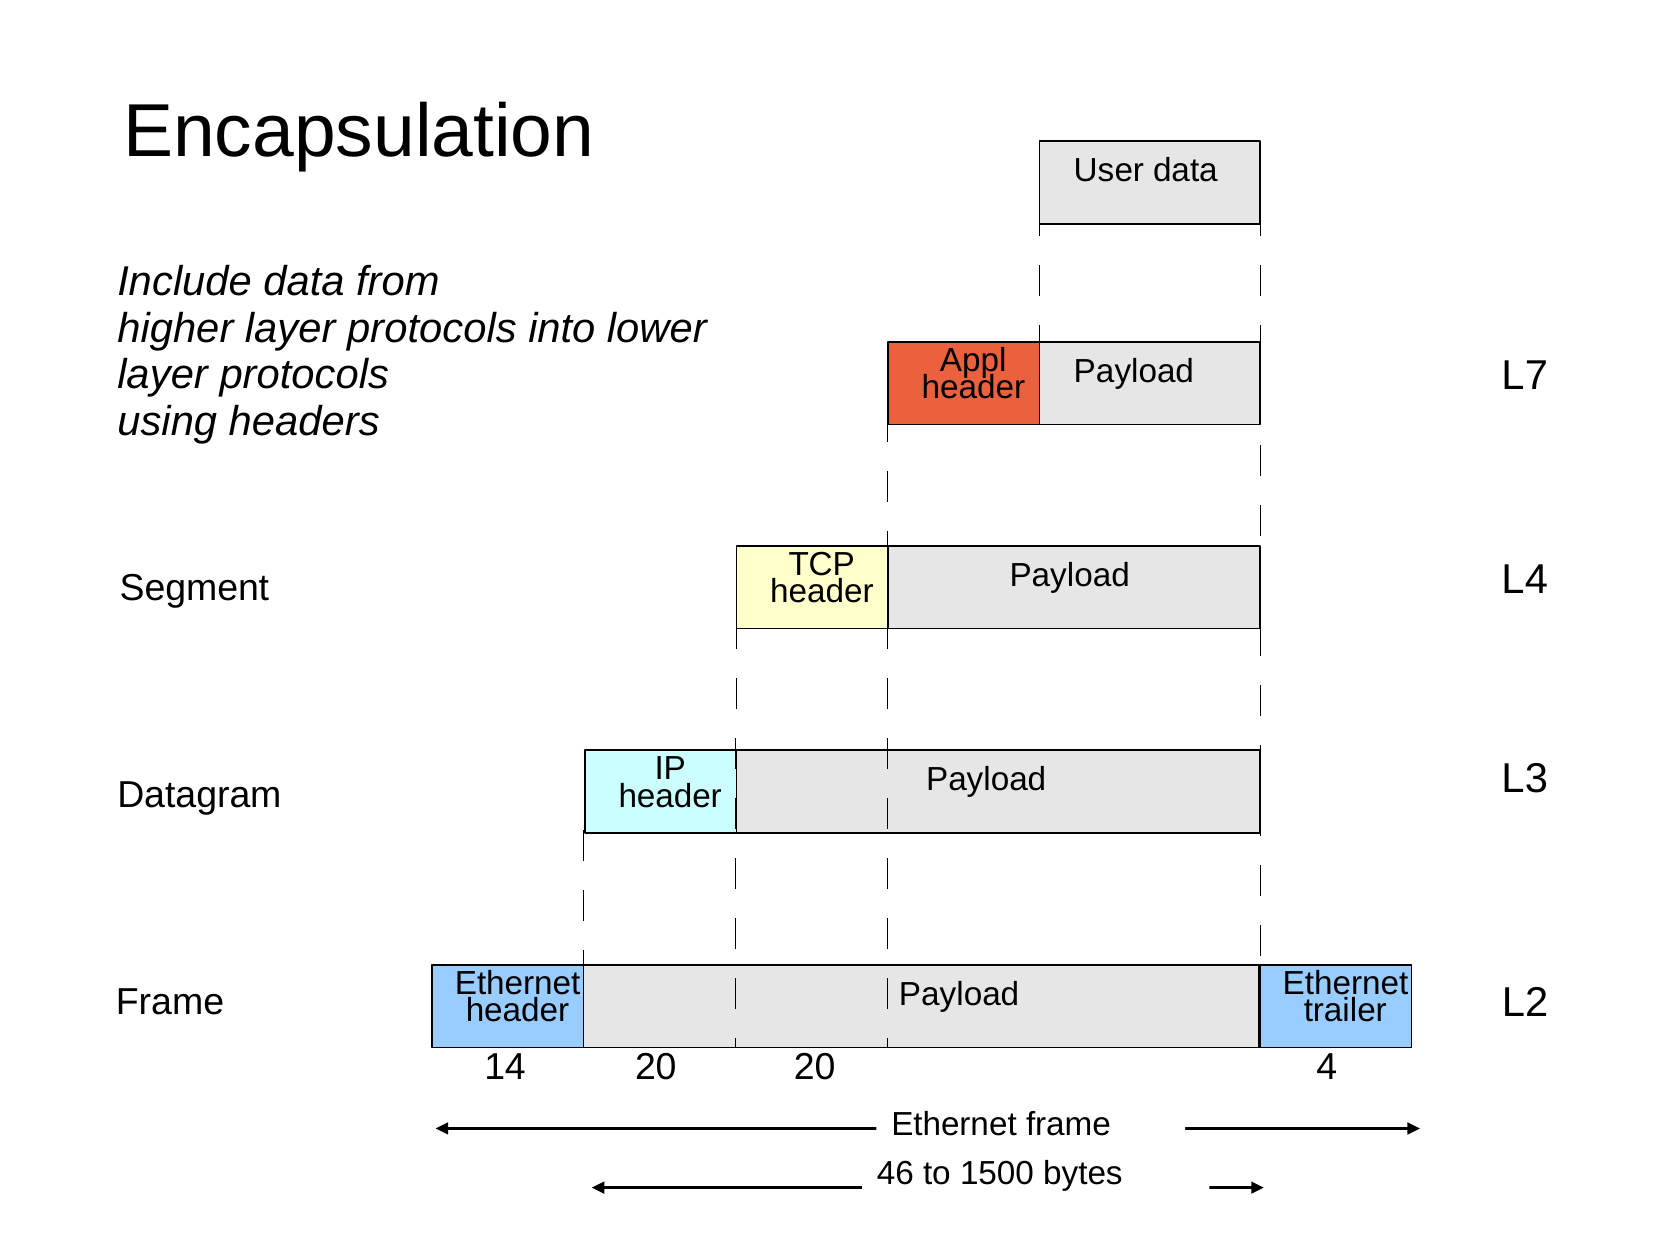

# Encapsulation
User data
Include data from
higher layer protocols into lower layer protocols
using headers
Appl
header
Payload
L7
TCP
header
 Payload
L4
Segment
IP
header
 Payload
L3
Datagram
Ethernet
header
Ethernet
trailer
Payload
L2
Frame
4
14
20
20
Ethernet frame
46 to 1500 bytes